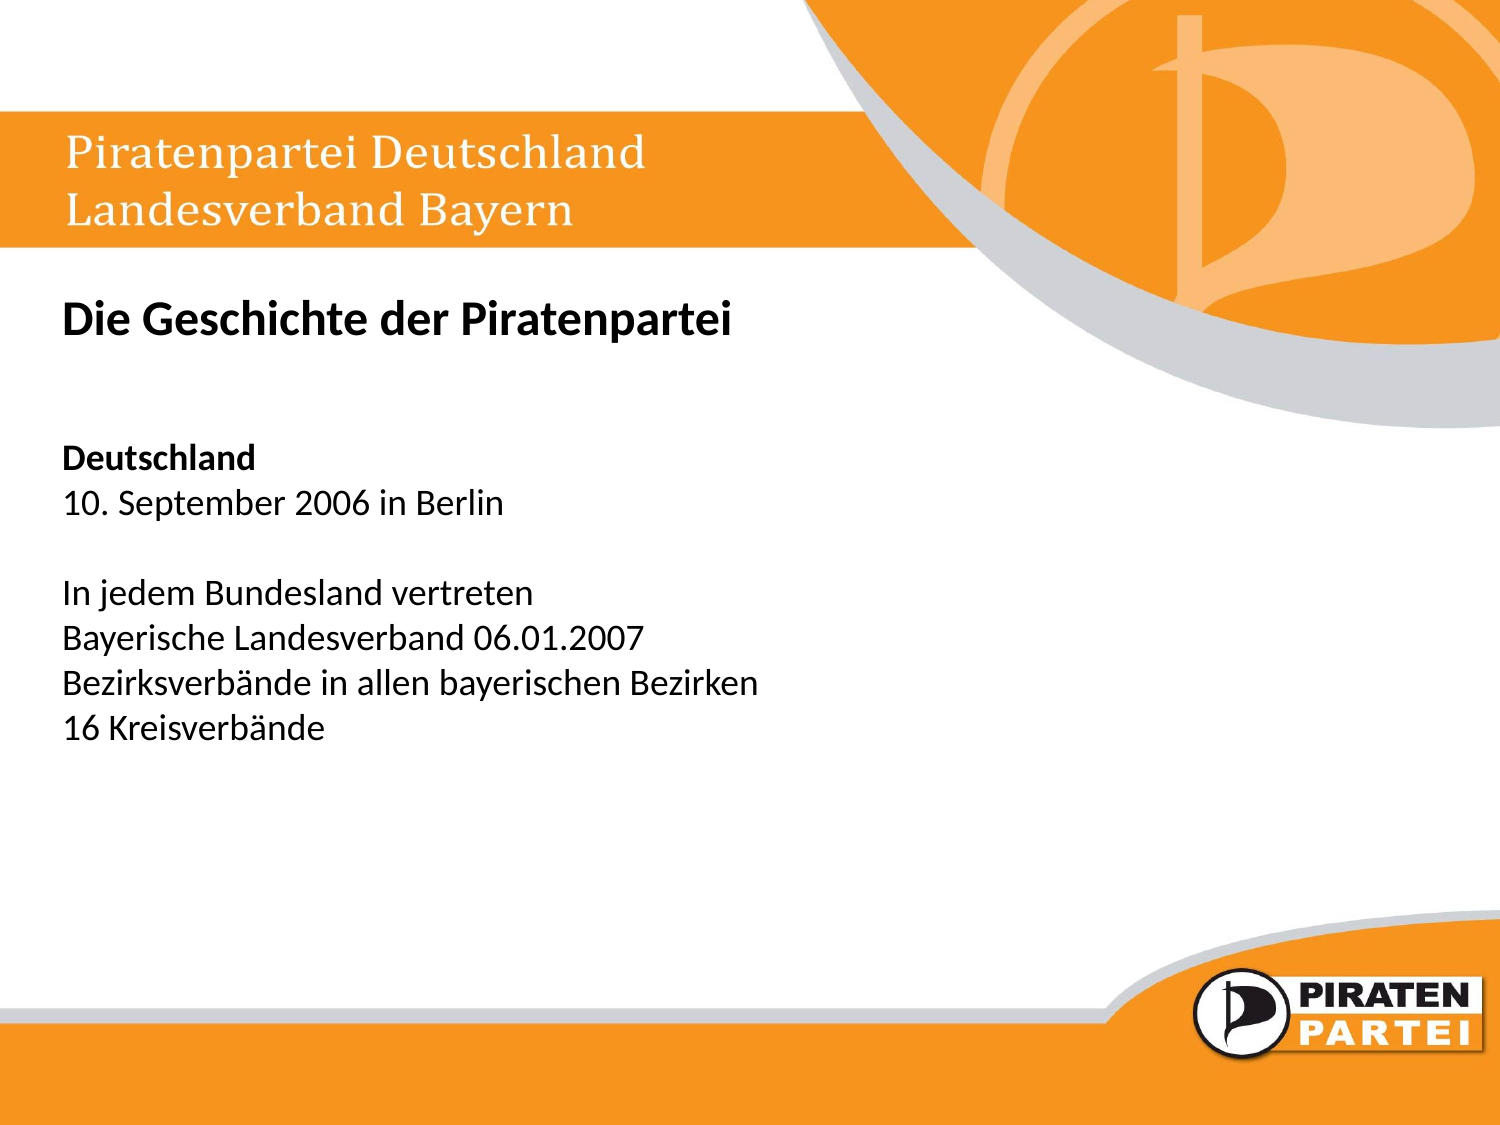

Die Geschichte der Piratenpartei
Deutschland
10. September 2006 in Berlin
In jedem Bundesland vertreten
Bayerische Landesverband 06.01.2007
Bezirksverbände in allen bayerischen Bezirken
16 Kreisverbände